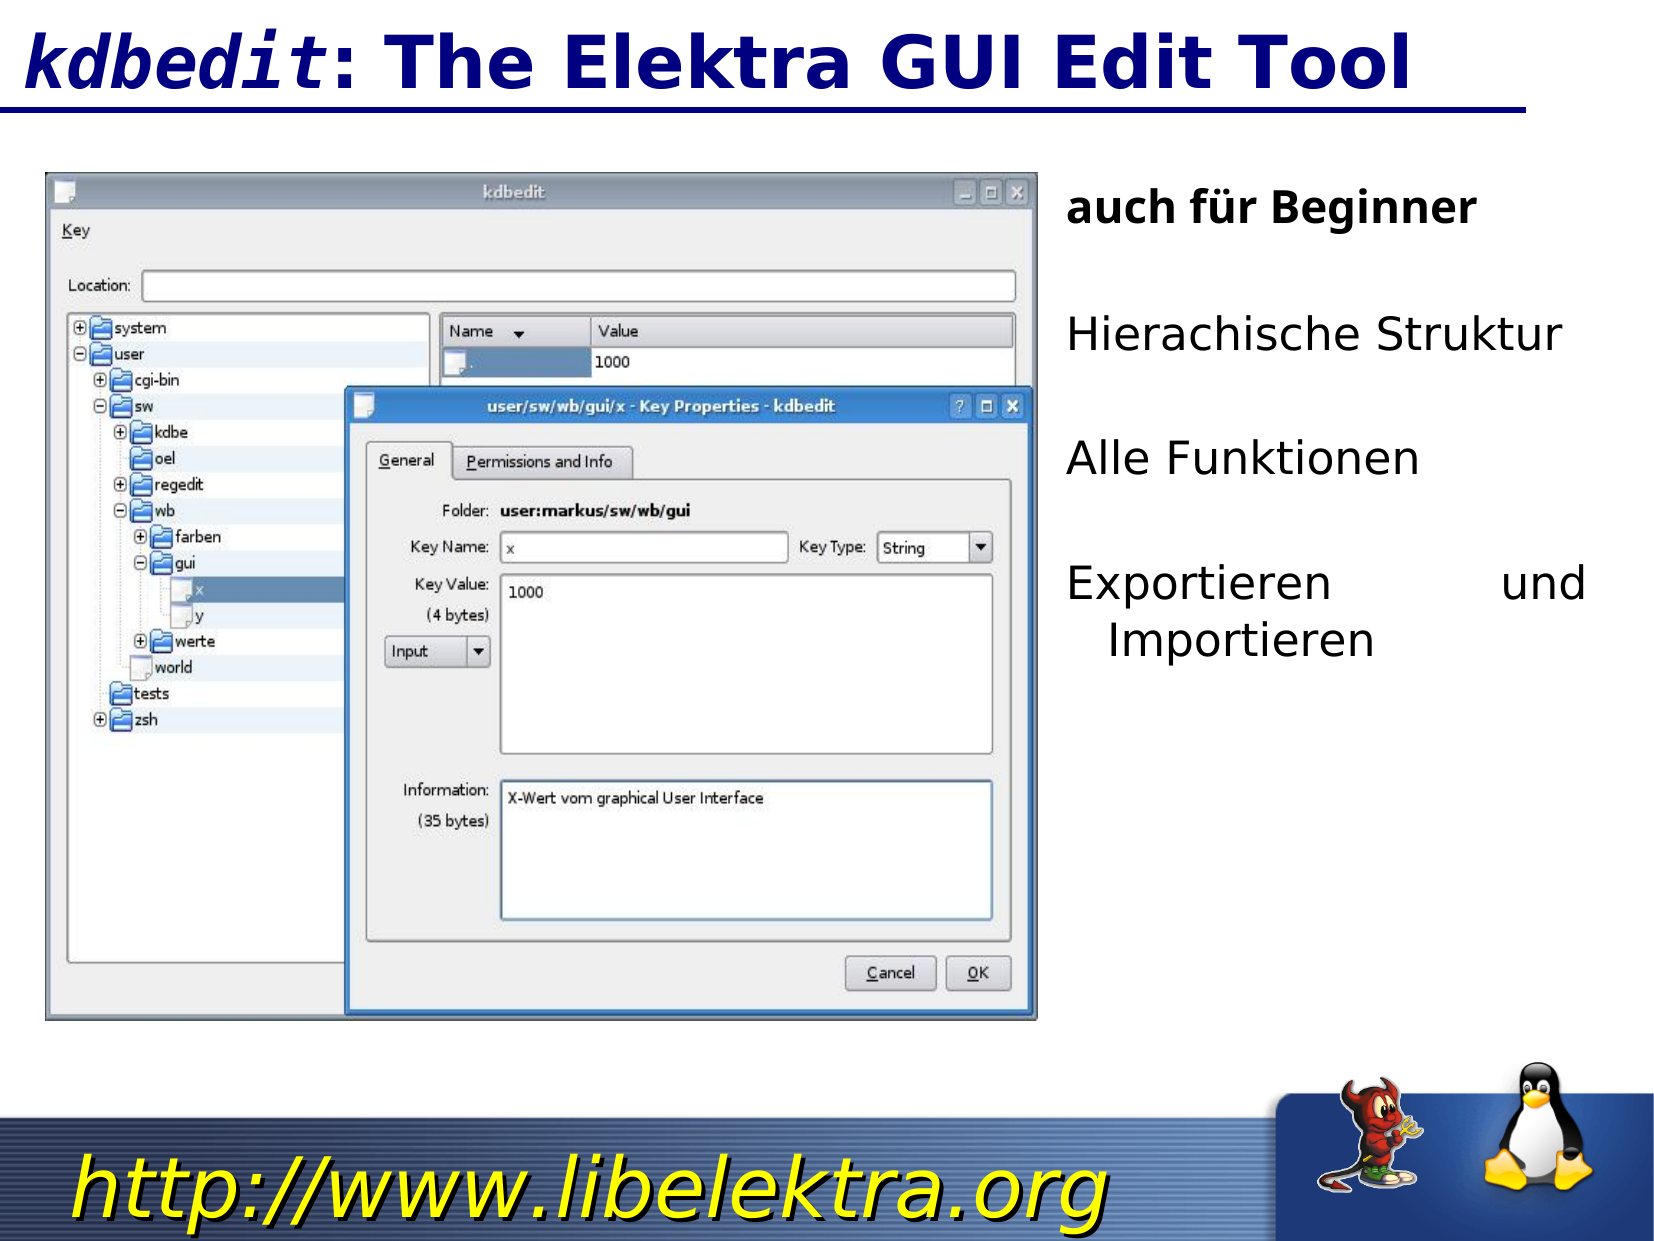

kdbedit: The Elektra GUI Edit Tool
# auch für Beginner
Hierachische Struktur
Alle Funktionen
Exportieren und Importieren